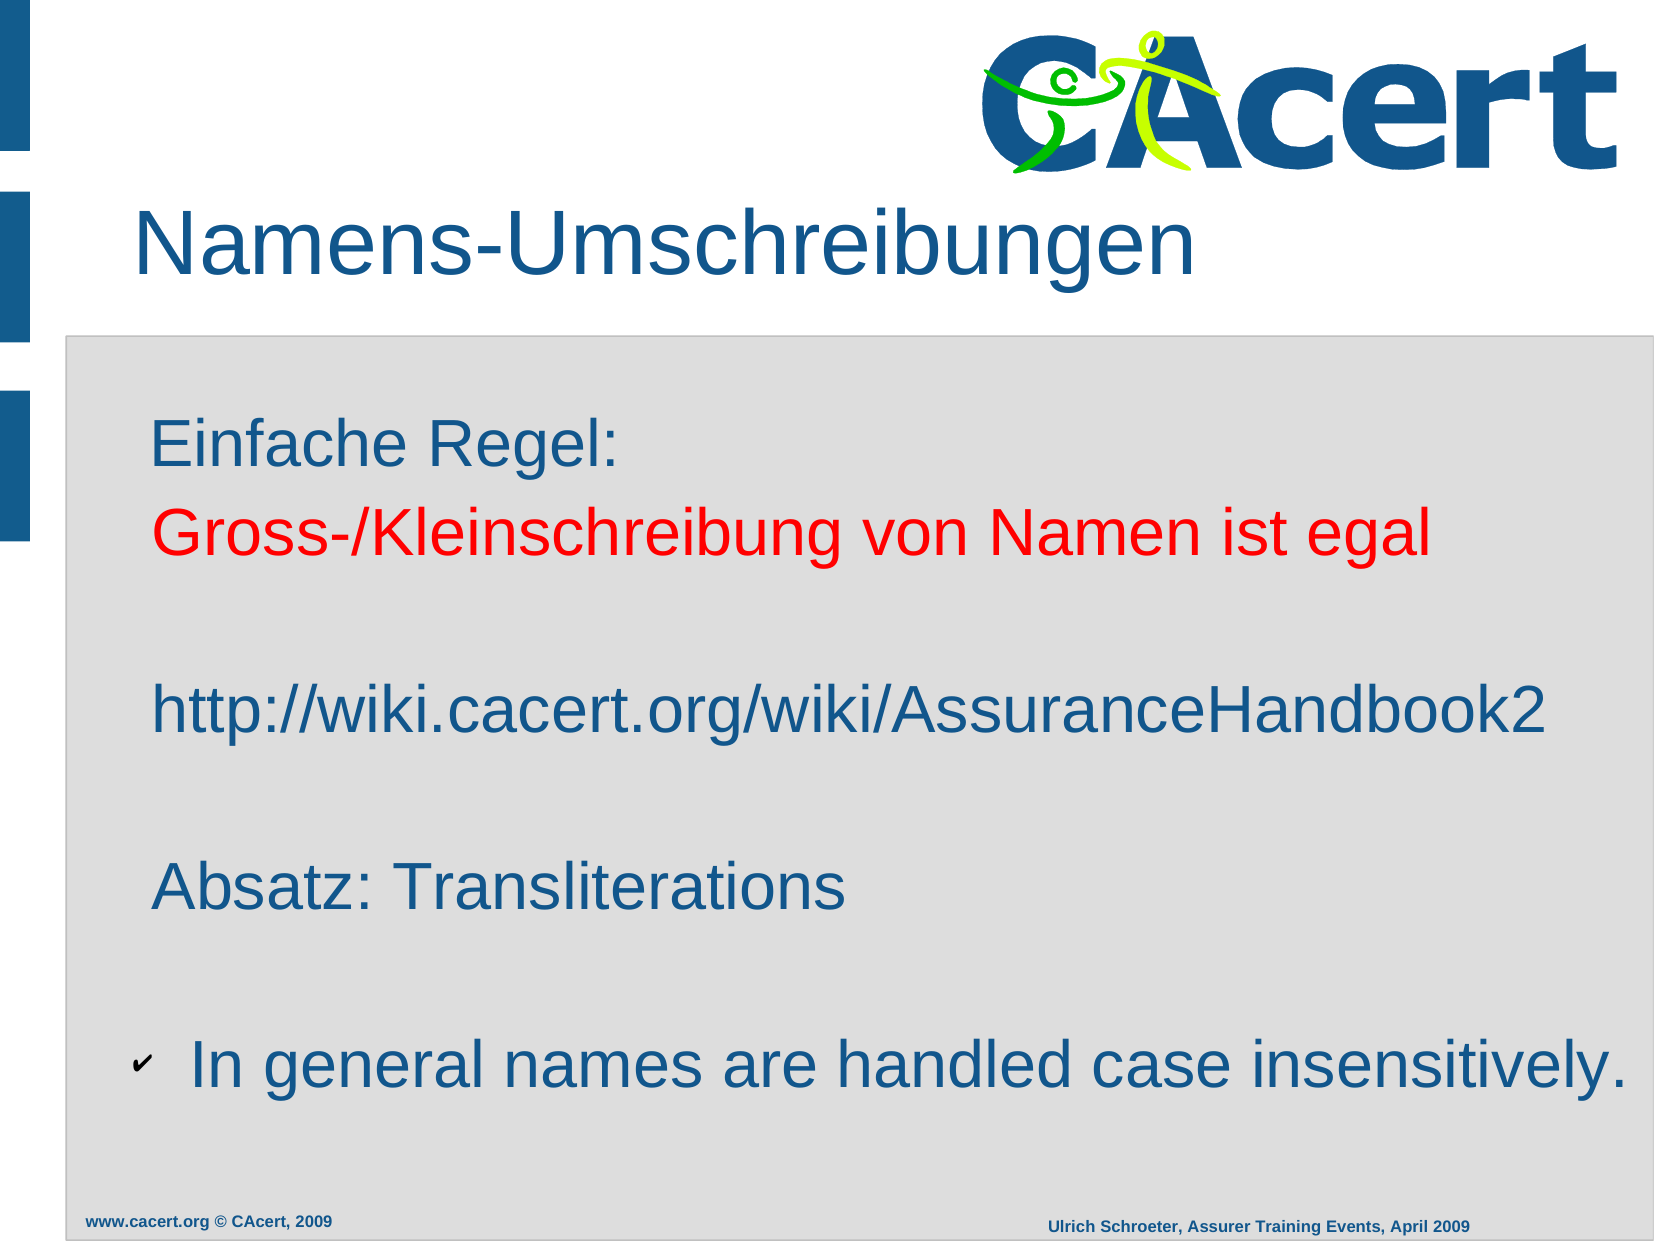

Namens-Umschreibungen
Einfache Regel:
 Gross-/Kleinschreibung von Namen ist egal
 http://wiki.cacert.org/wiki/AssuranceHandbook2
 Absatz: Transliterations
 In general names are handled case insensitively.